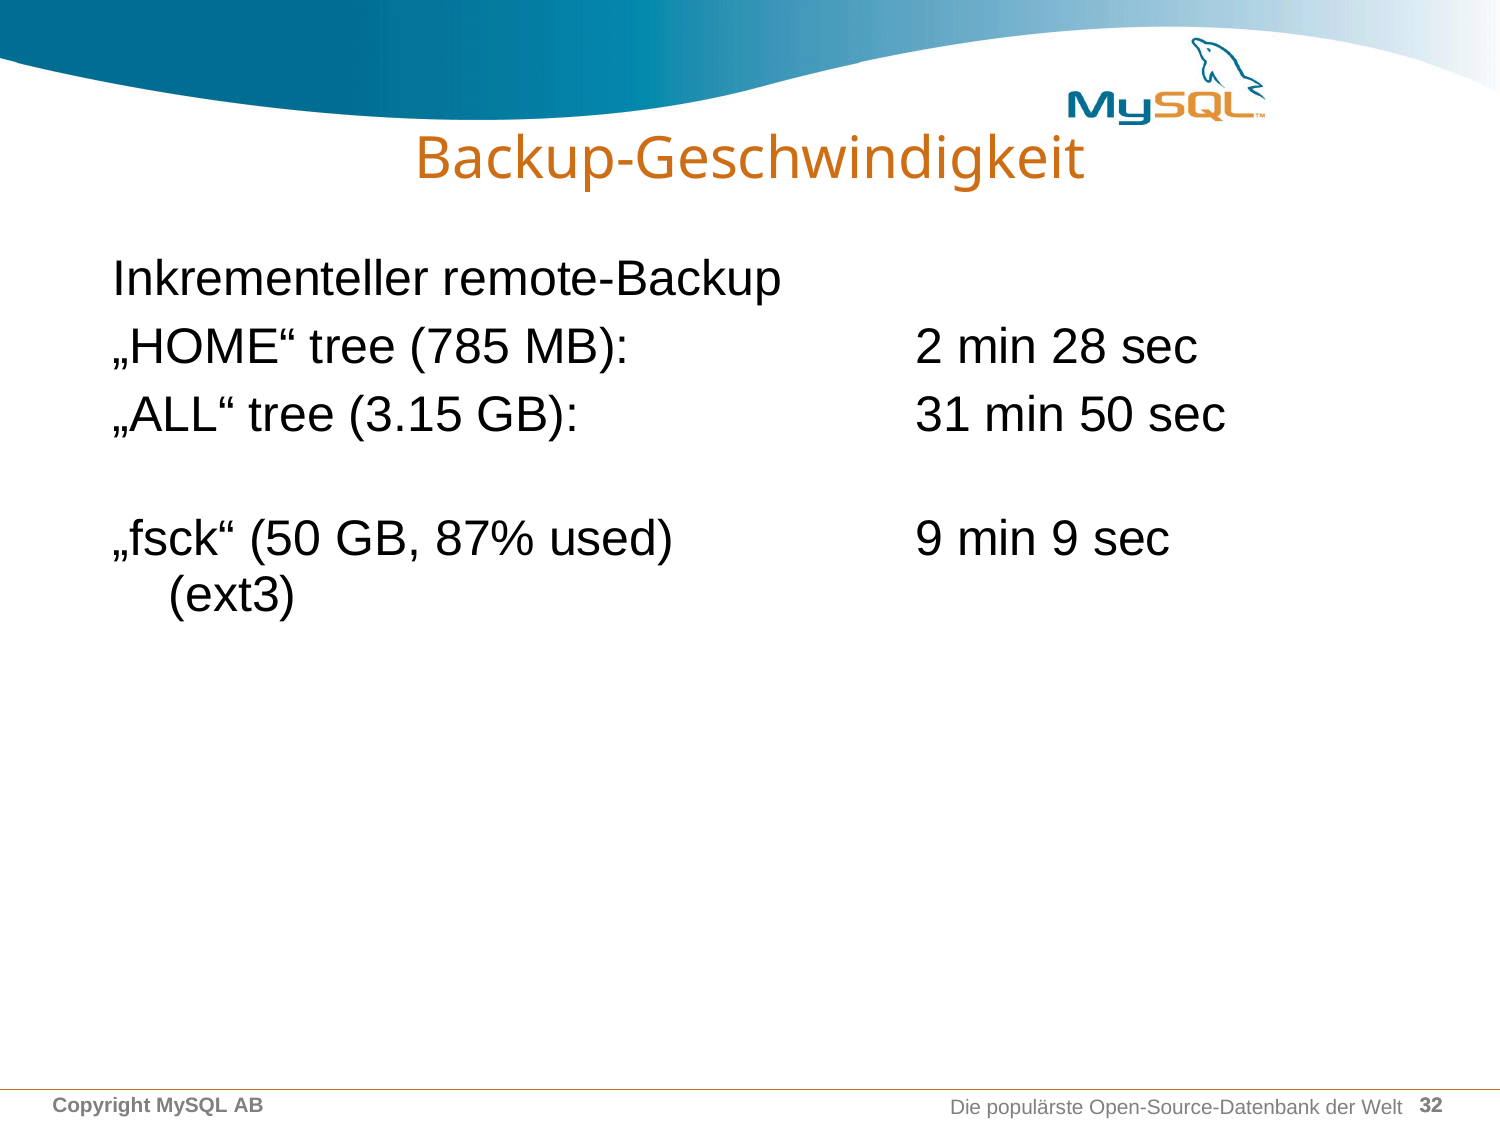

# Backup-Geschwindigkeit
Inkrementeller remote-Backup
„HOME“ tree (785 MB):
„ALL“ tree (3.15 GB):
„fsck“ (50 GB, 87% used)
(ext3)
2 min 28 sec
31 min 50 sec
9 min 9 sec